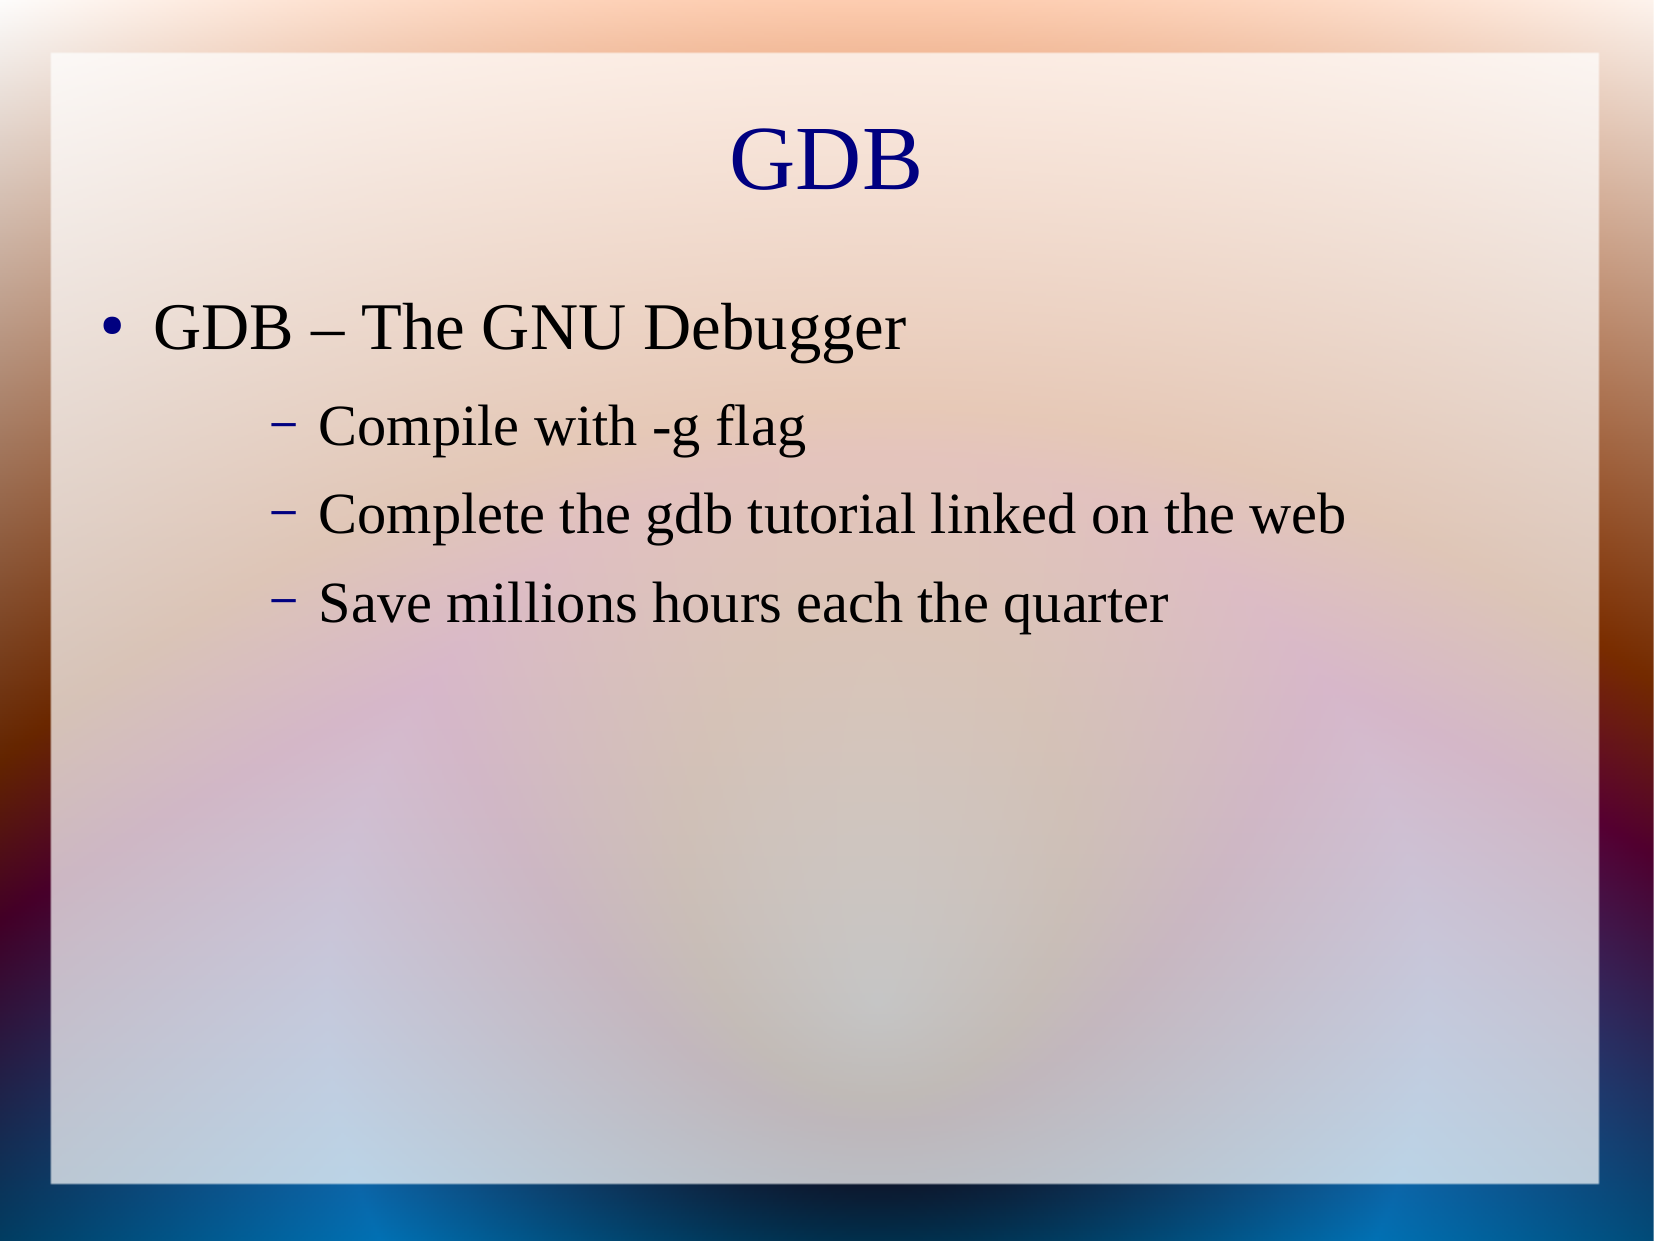

# GDB
GDB – The GNU Debugger
Compile with -g flag
Complete the gdb tutorial linked on the web
Save millions hours each the quarter